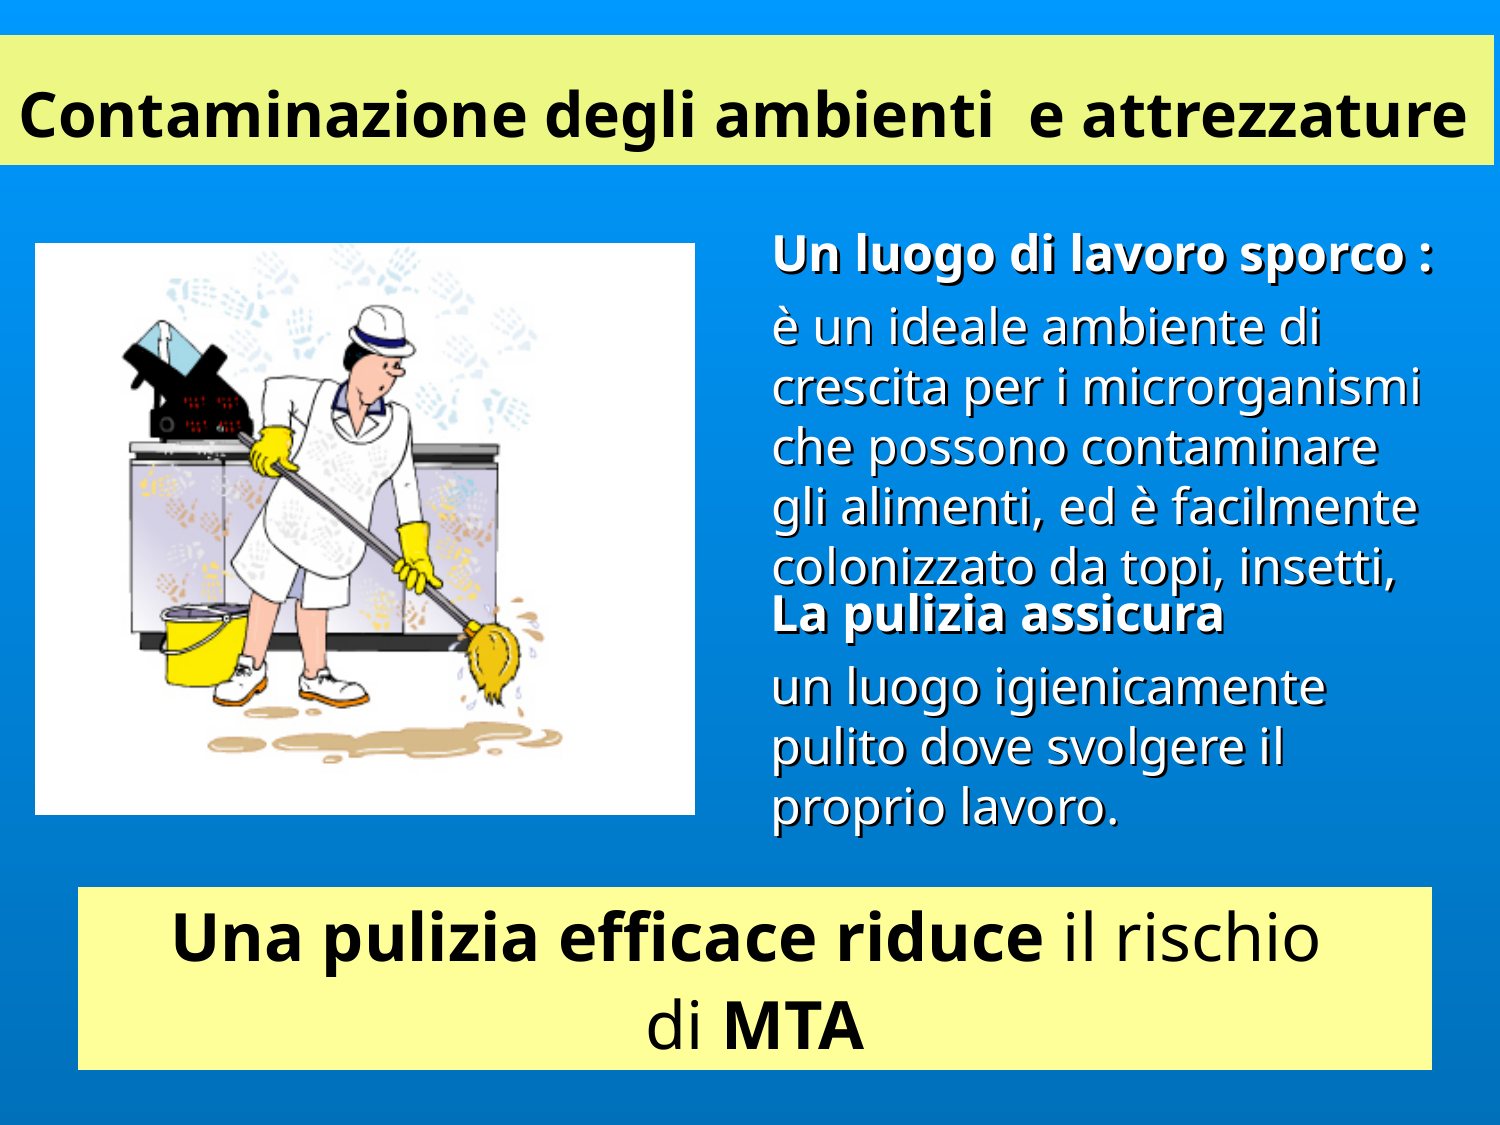

Contaminazione degli ambienti e attrezzature
Un luogo di lavoro sporco :
è un ideale ambiente di crescita per i microrganismi che possono contaminare gli alimenti, ed è facilmente colonizzato da topi, insetti,
La pulizia assicura
un luogo igienicamente pulito dove svolgere il proprio lavoro.
Una pulizia efficace riduce il rischio
di MTA